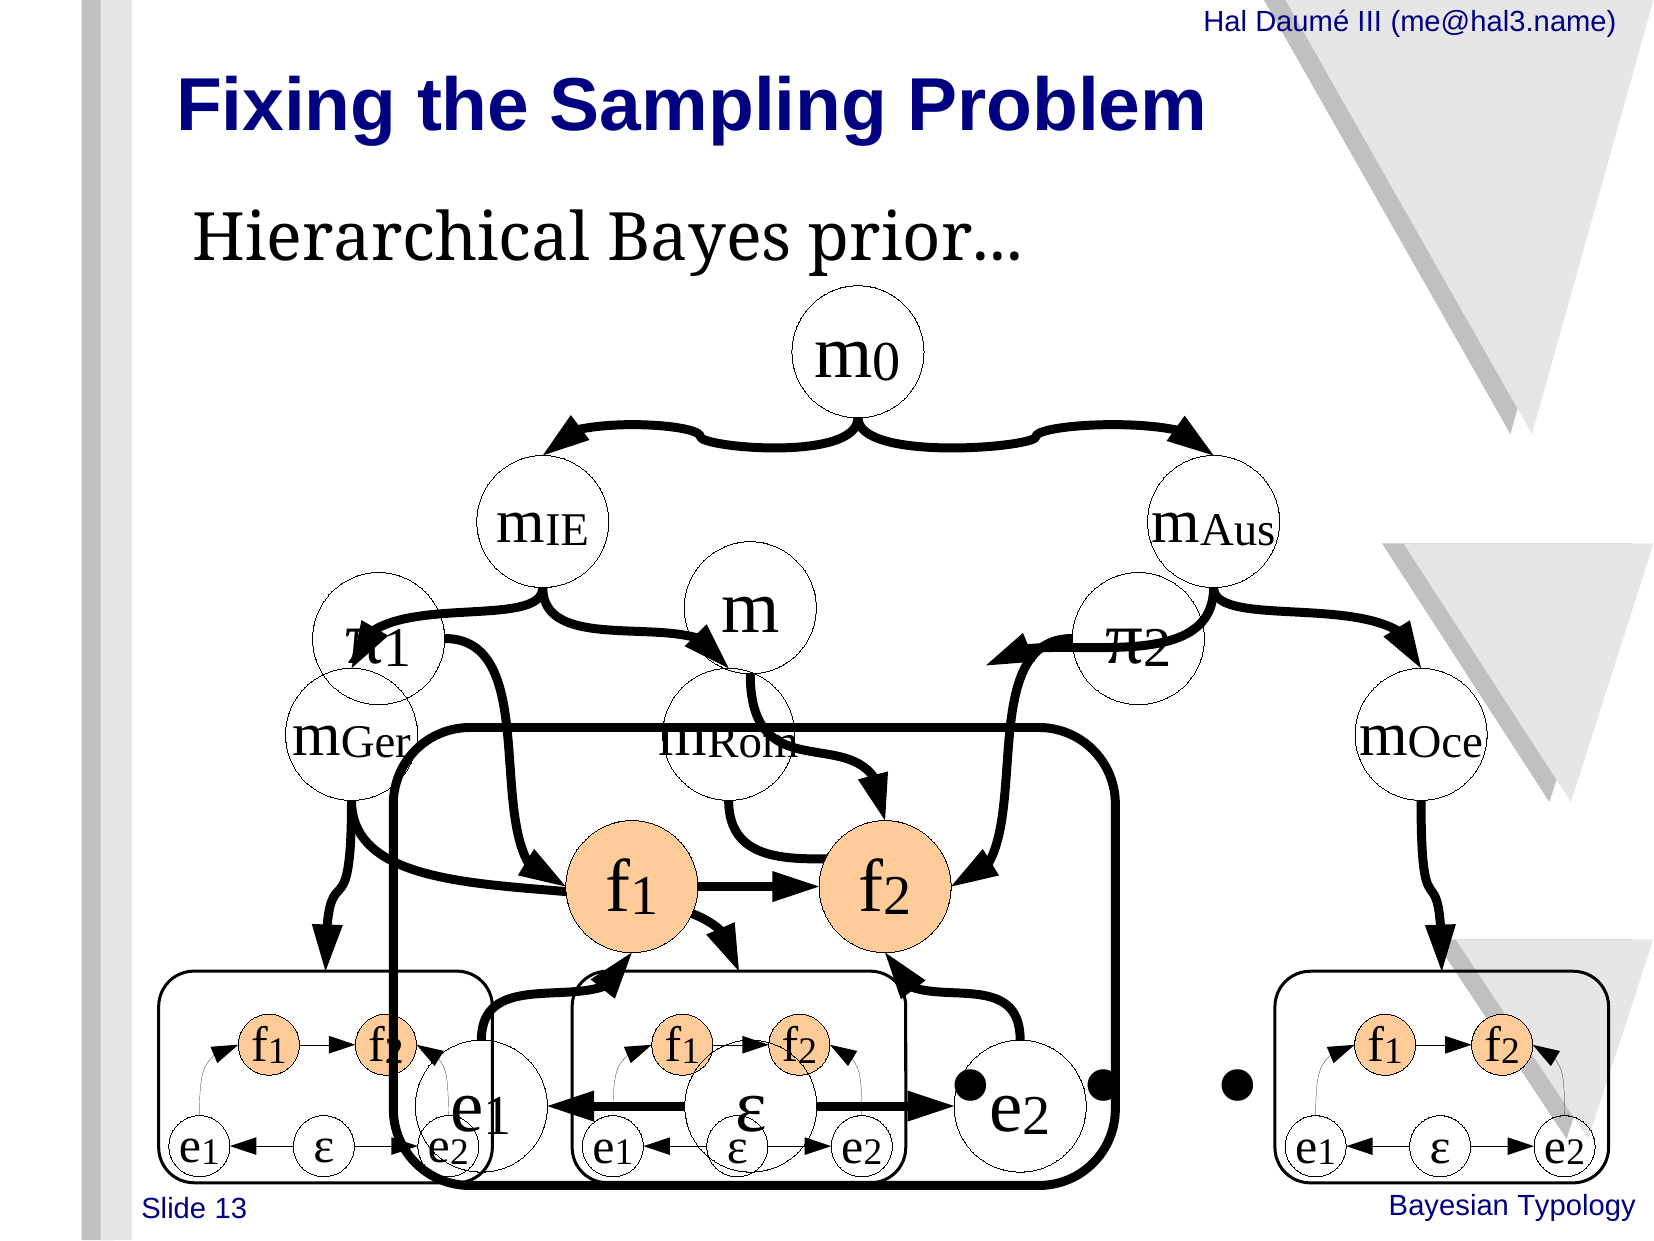

# Fixing the Sampling Problem
Hierarchical Bayes prior...
m0
mIE
mAus
mGer
mRom
mOce
m
π1
π2
f1
f2
e1
ε
e2
. . .
f1
f2
e1
ε
e2
f1
f2
e1
ε
e2
f1
f2
e1
ε
e2